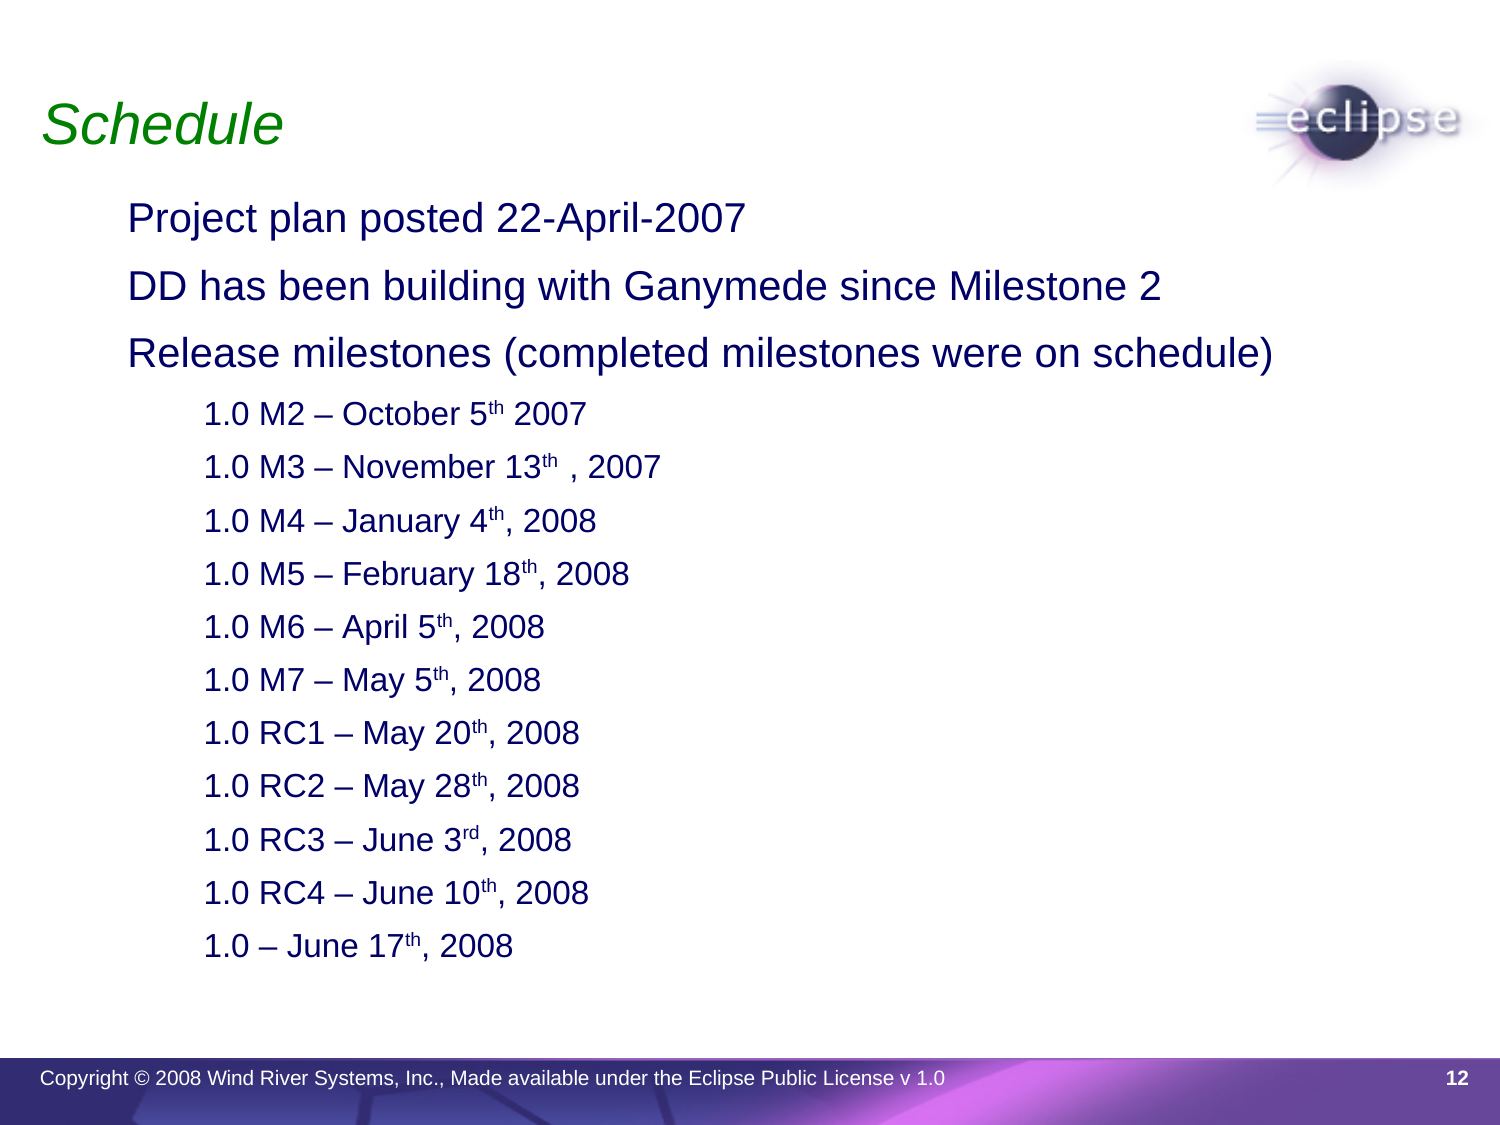

Schedule
# Project plan posted 22-April-2007
DD has been building with Ganymede since Milestone 2
Release milestones (completed milestones were on schedule)
1.0 M2 – October 5th 2007
1.0 M3 – November 13th	, 2007
1.0 M4 – January 4th, 2008
1.0 M5 – February 18th, 2008
1.0 M6 – April 5th, 2008
1.0 M7 – May 5th, 2008
1.0 RC1 – May 20th, 2008
1.0 RC2 – May 28th, 2008
1.0 RC3 – June 3rd, 2008
1.0 RC4 – June 10th, 2008
1.0 – June 17th, 2008